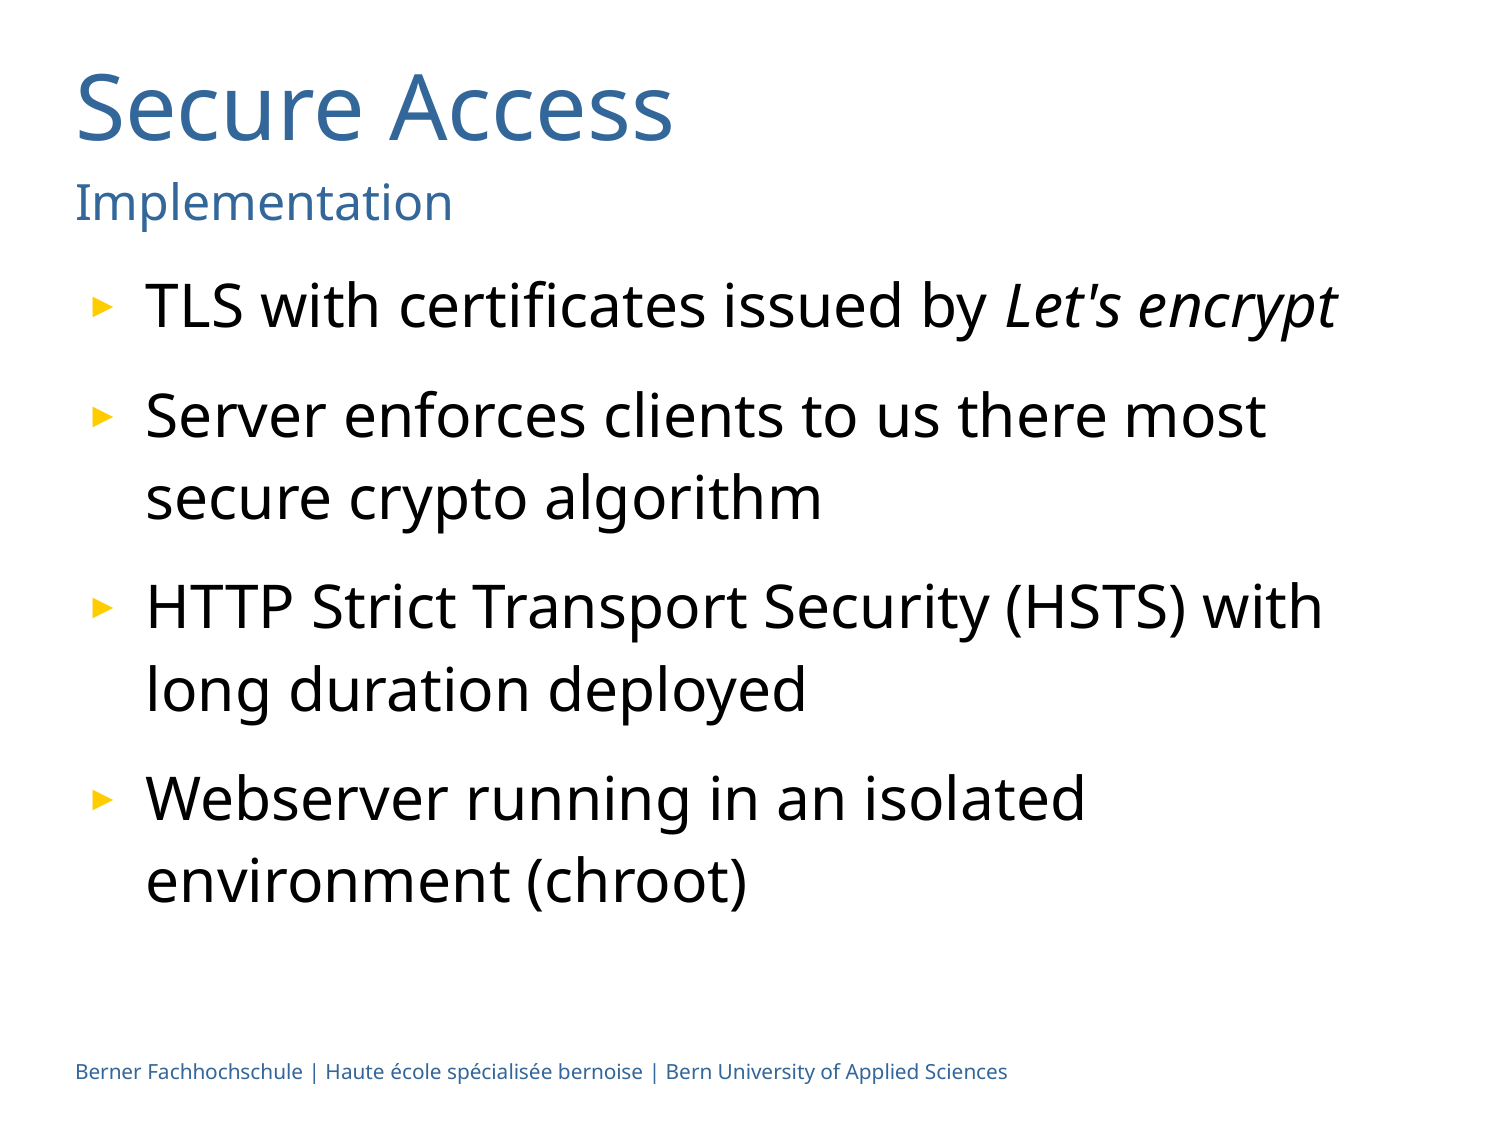

# Secure Access Implementation
TLS with certificates issued by Let's encrypt
Server enforces clients to us there most secure crypto algorithm
HTTP Strict Transport Security (HSTS) with long duration deployed
Webserver running in an isolated environment (chroot)